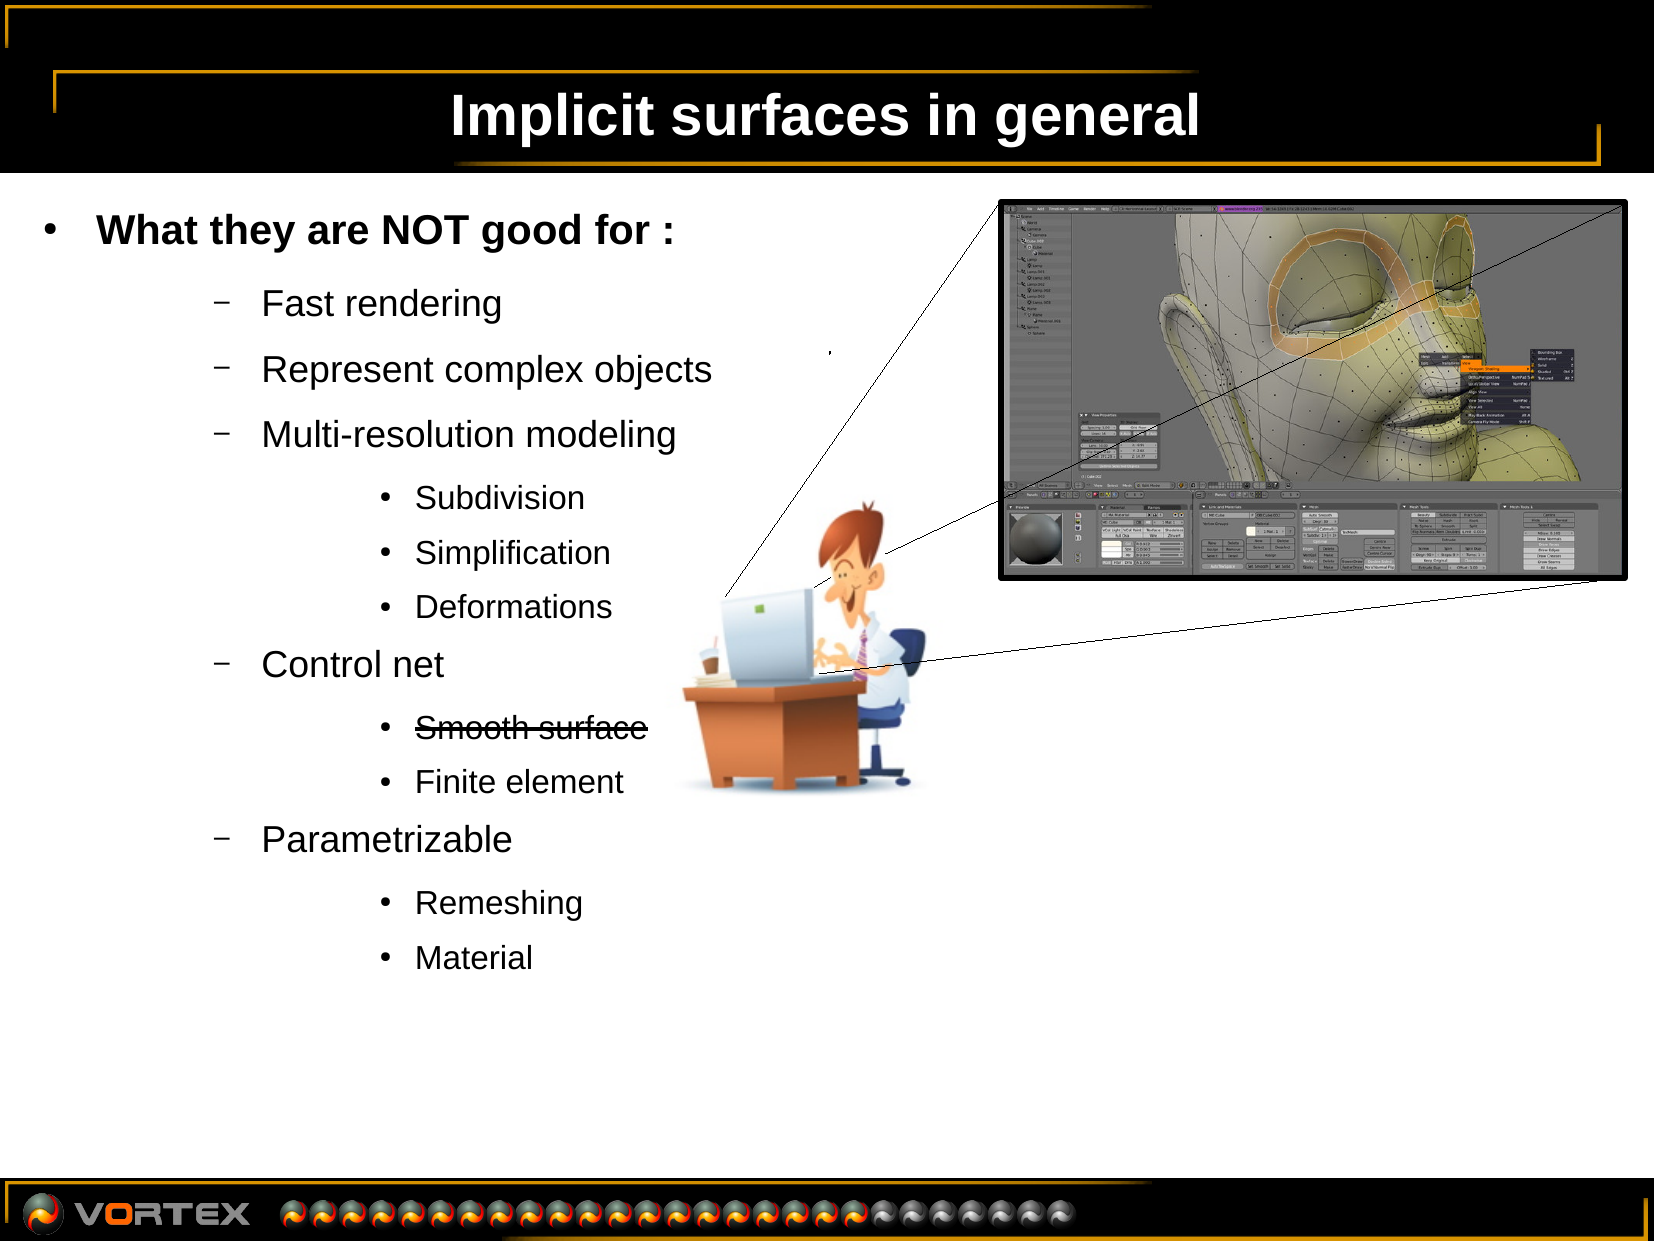

# Implicit surfaces in general
What they are NOT good for :
Fast rendering
Represent complex objects
Multi-resolution modeling
Subdivision
Simplification
Deformations
Control net
Smooth surface
Finite element
Parametrizable
Remeshing
Material